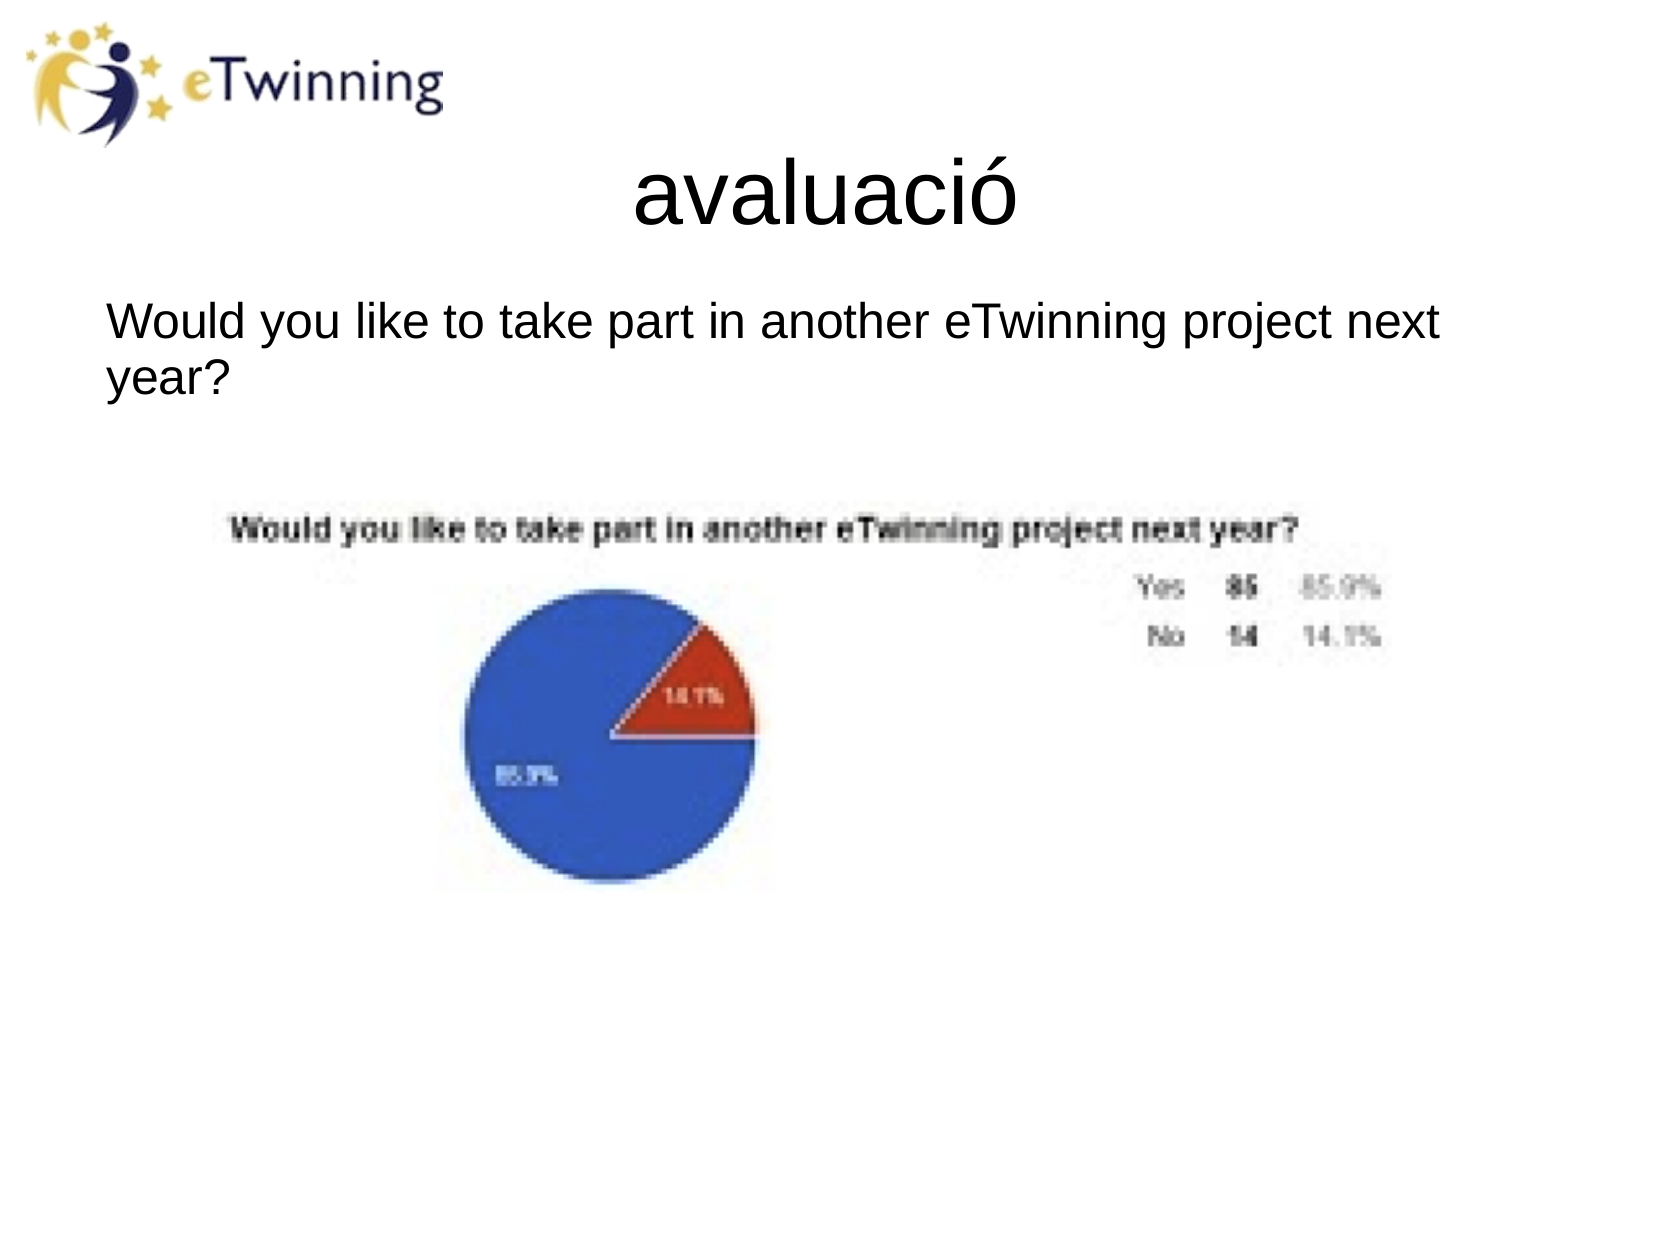

# avaluació
Would you like to take part in another eTwinning project next year?